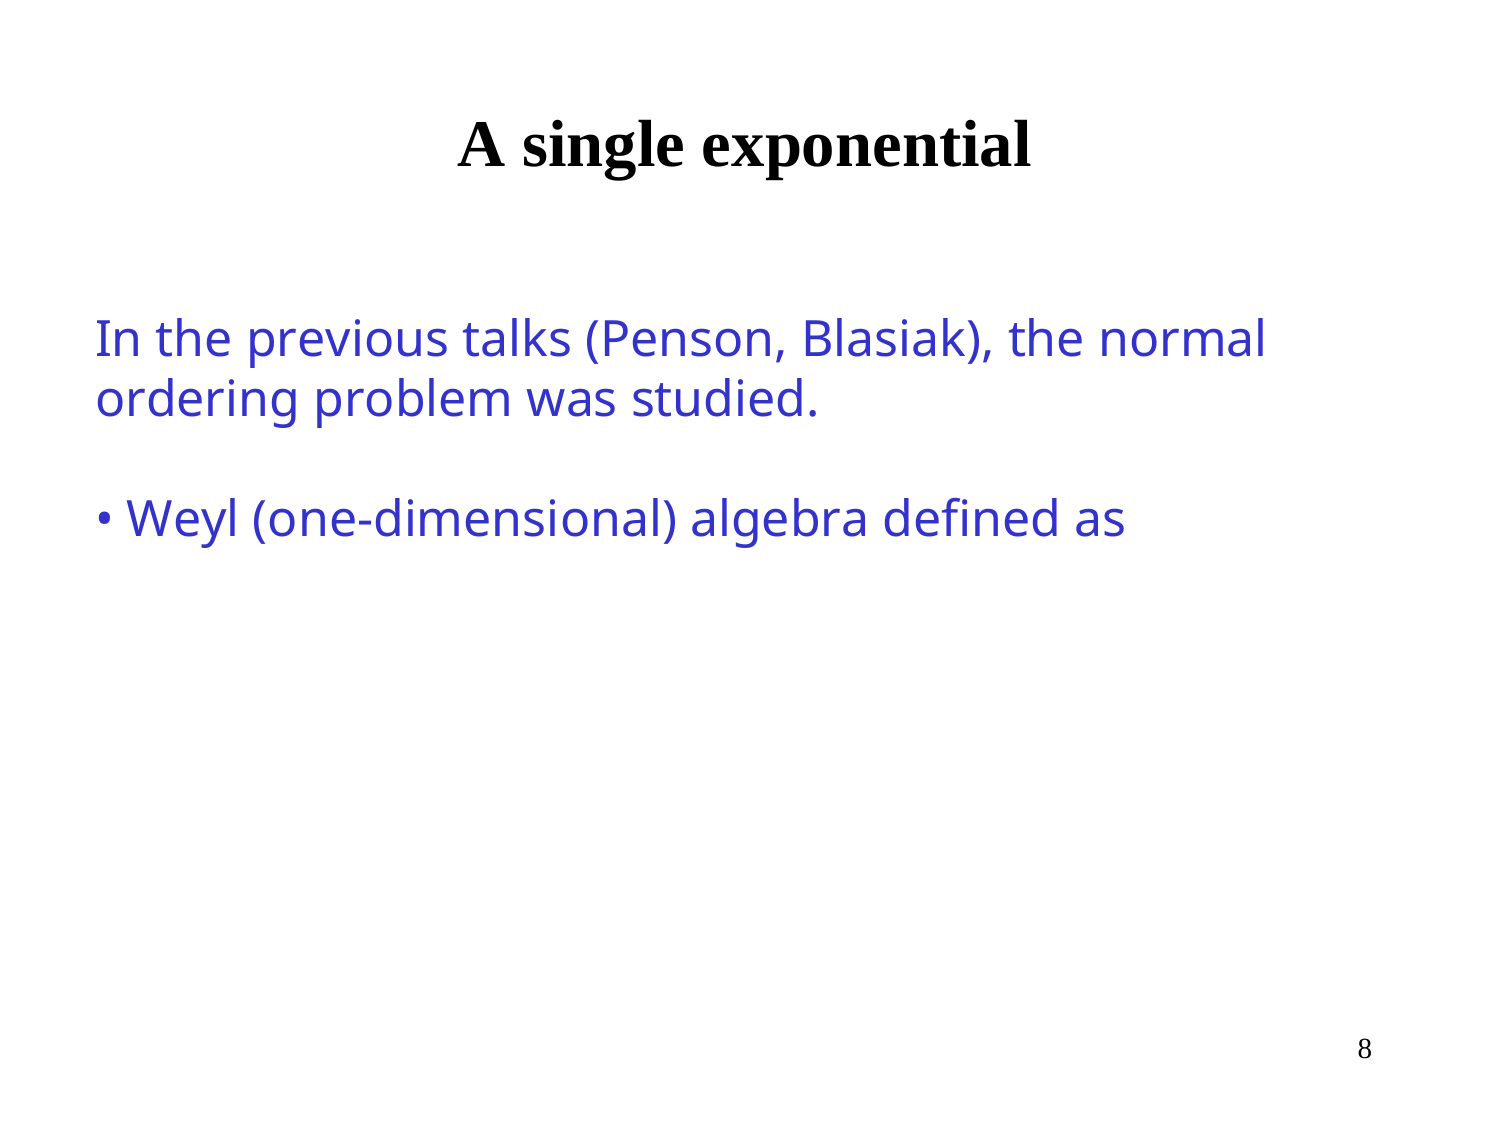

A single exponential
In the previous talks (Penson, Blasiak), the normal ordering problem was studied.
 Weyl (one-dimensional) algebra defined as
( a+, a ; [a , a+ ]=1 )C-AAU
 Known to have no (faithful) representation by bounded operators in any Banach space.
8